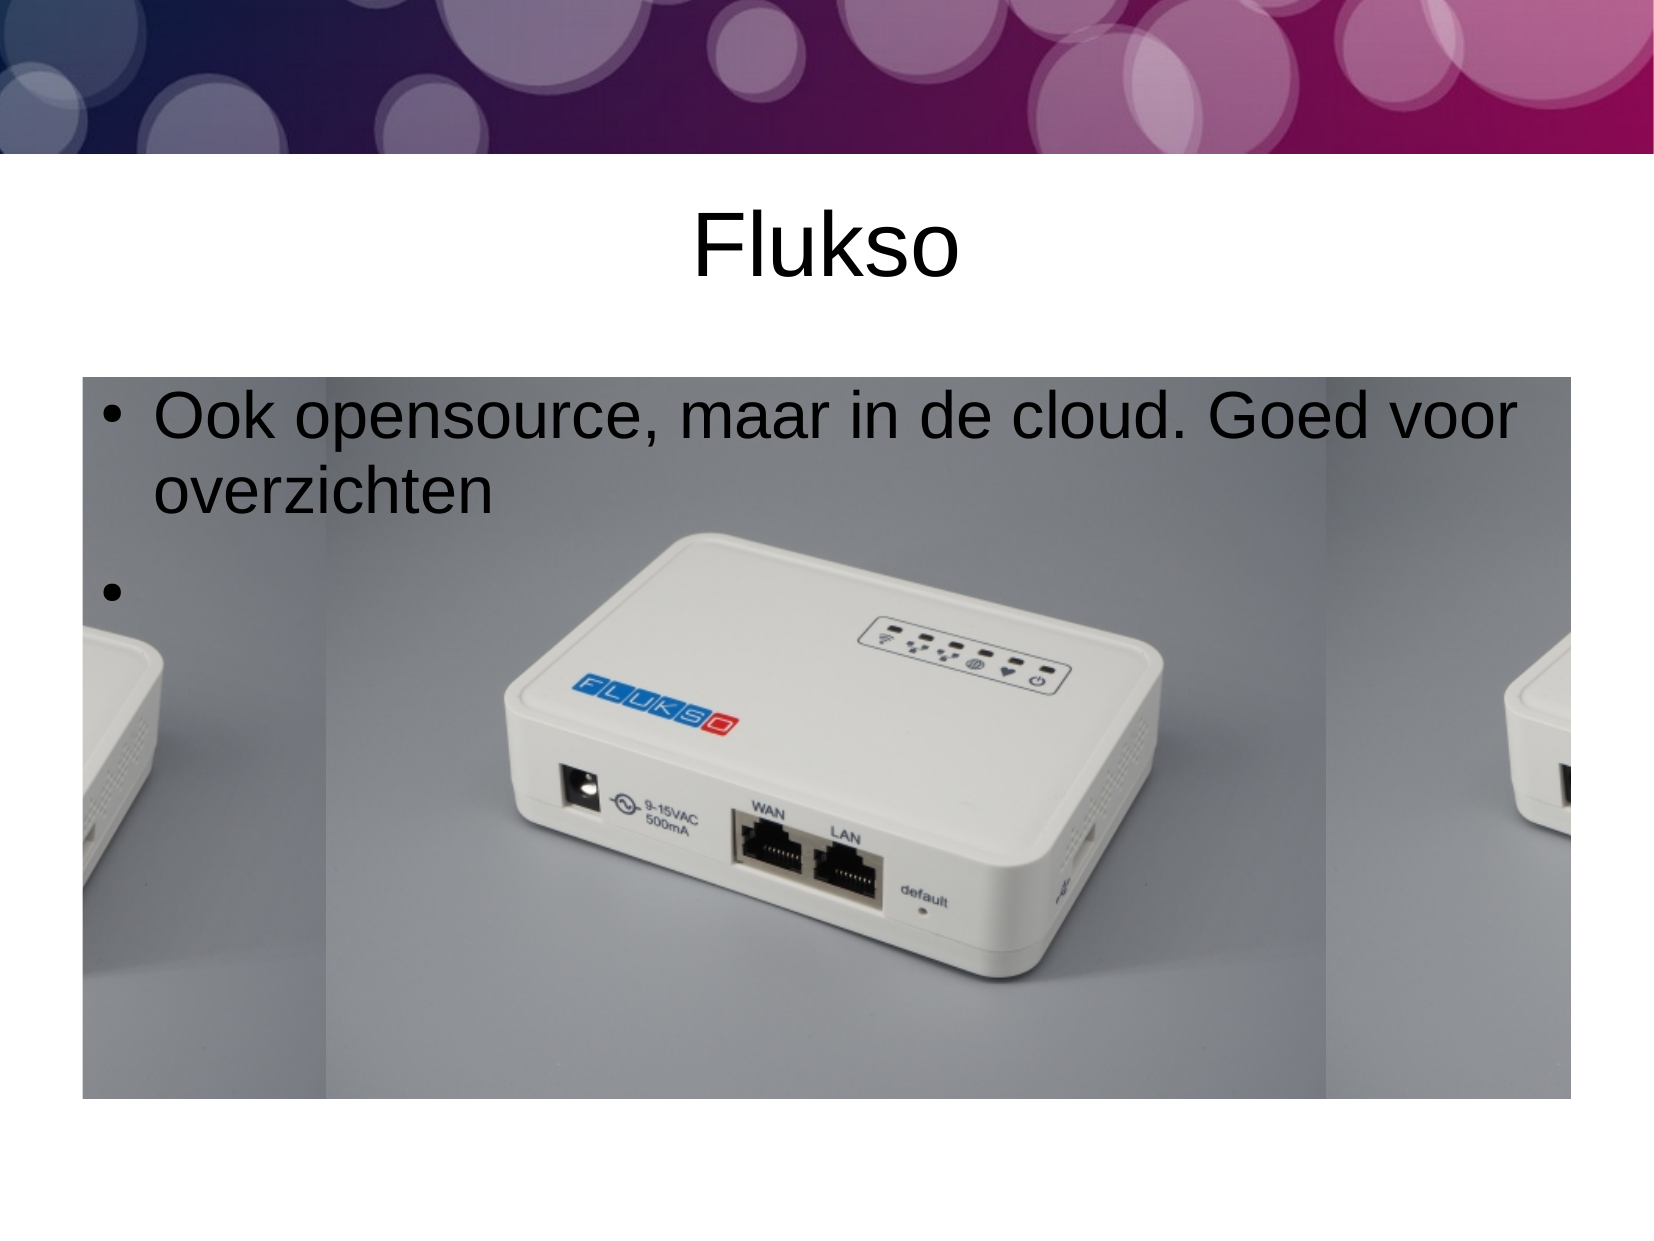

# Flukso
Ook opensource, maar in de cloud. Goed voor overzichten